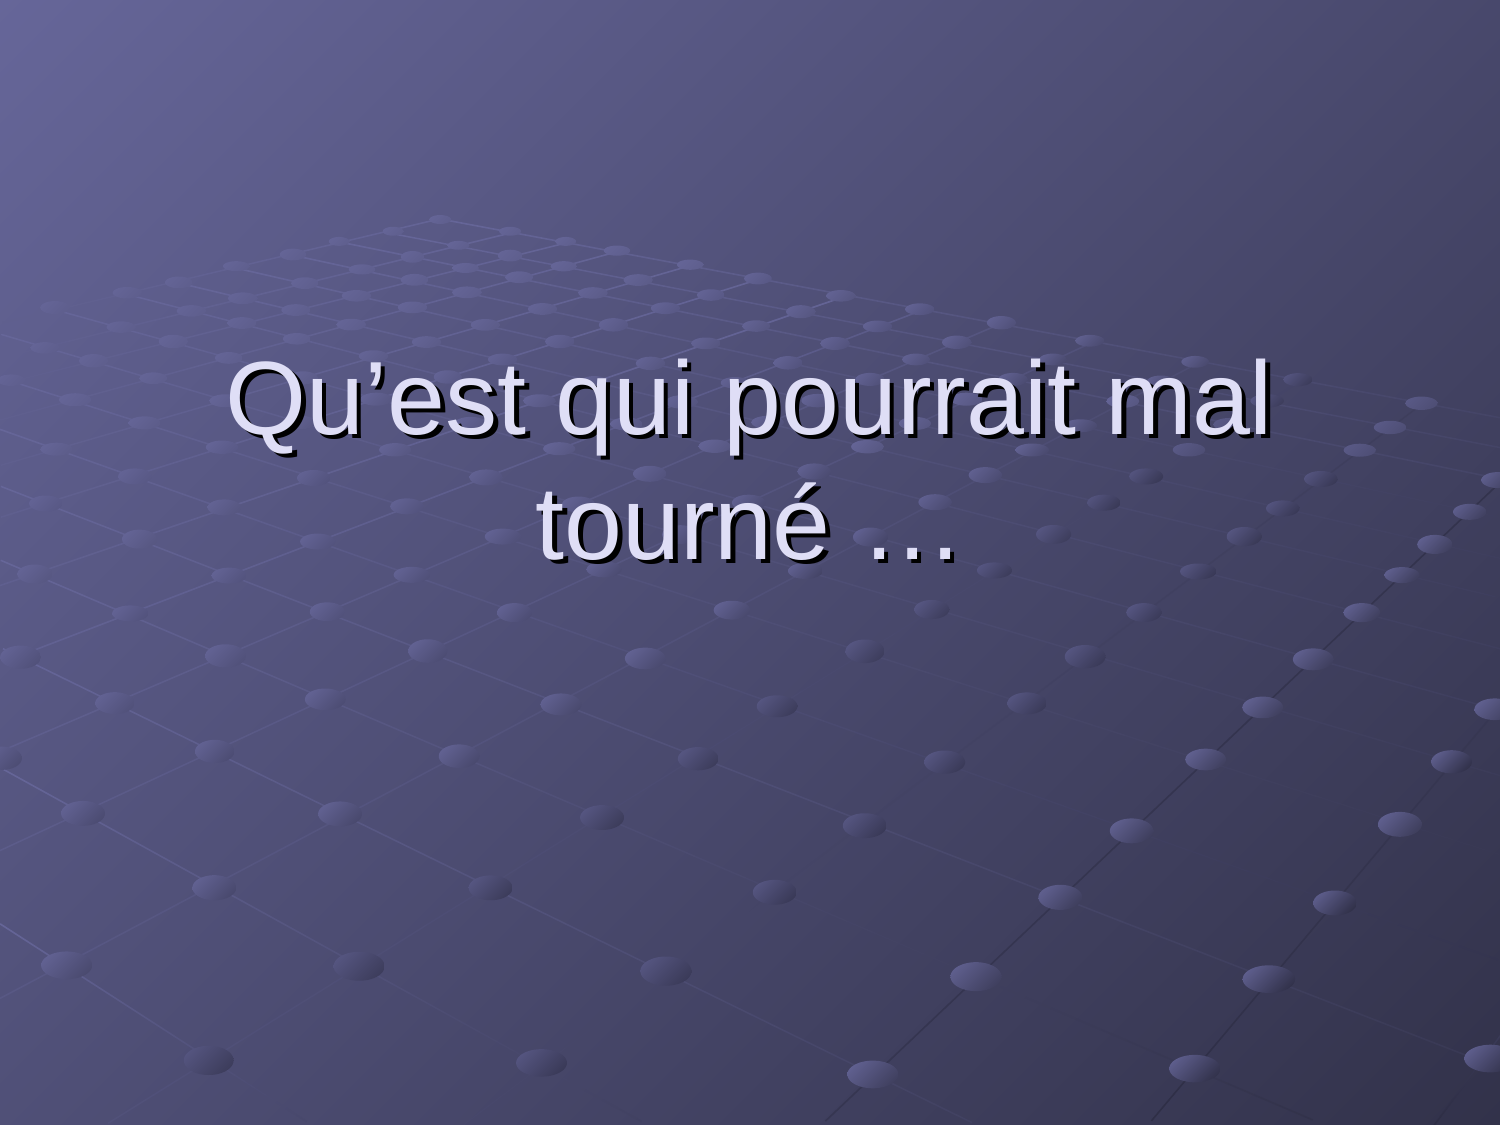

# Qu’est qui pourrait mal tourné …